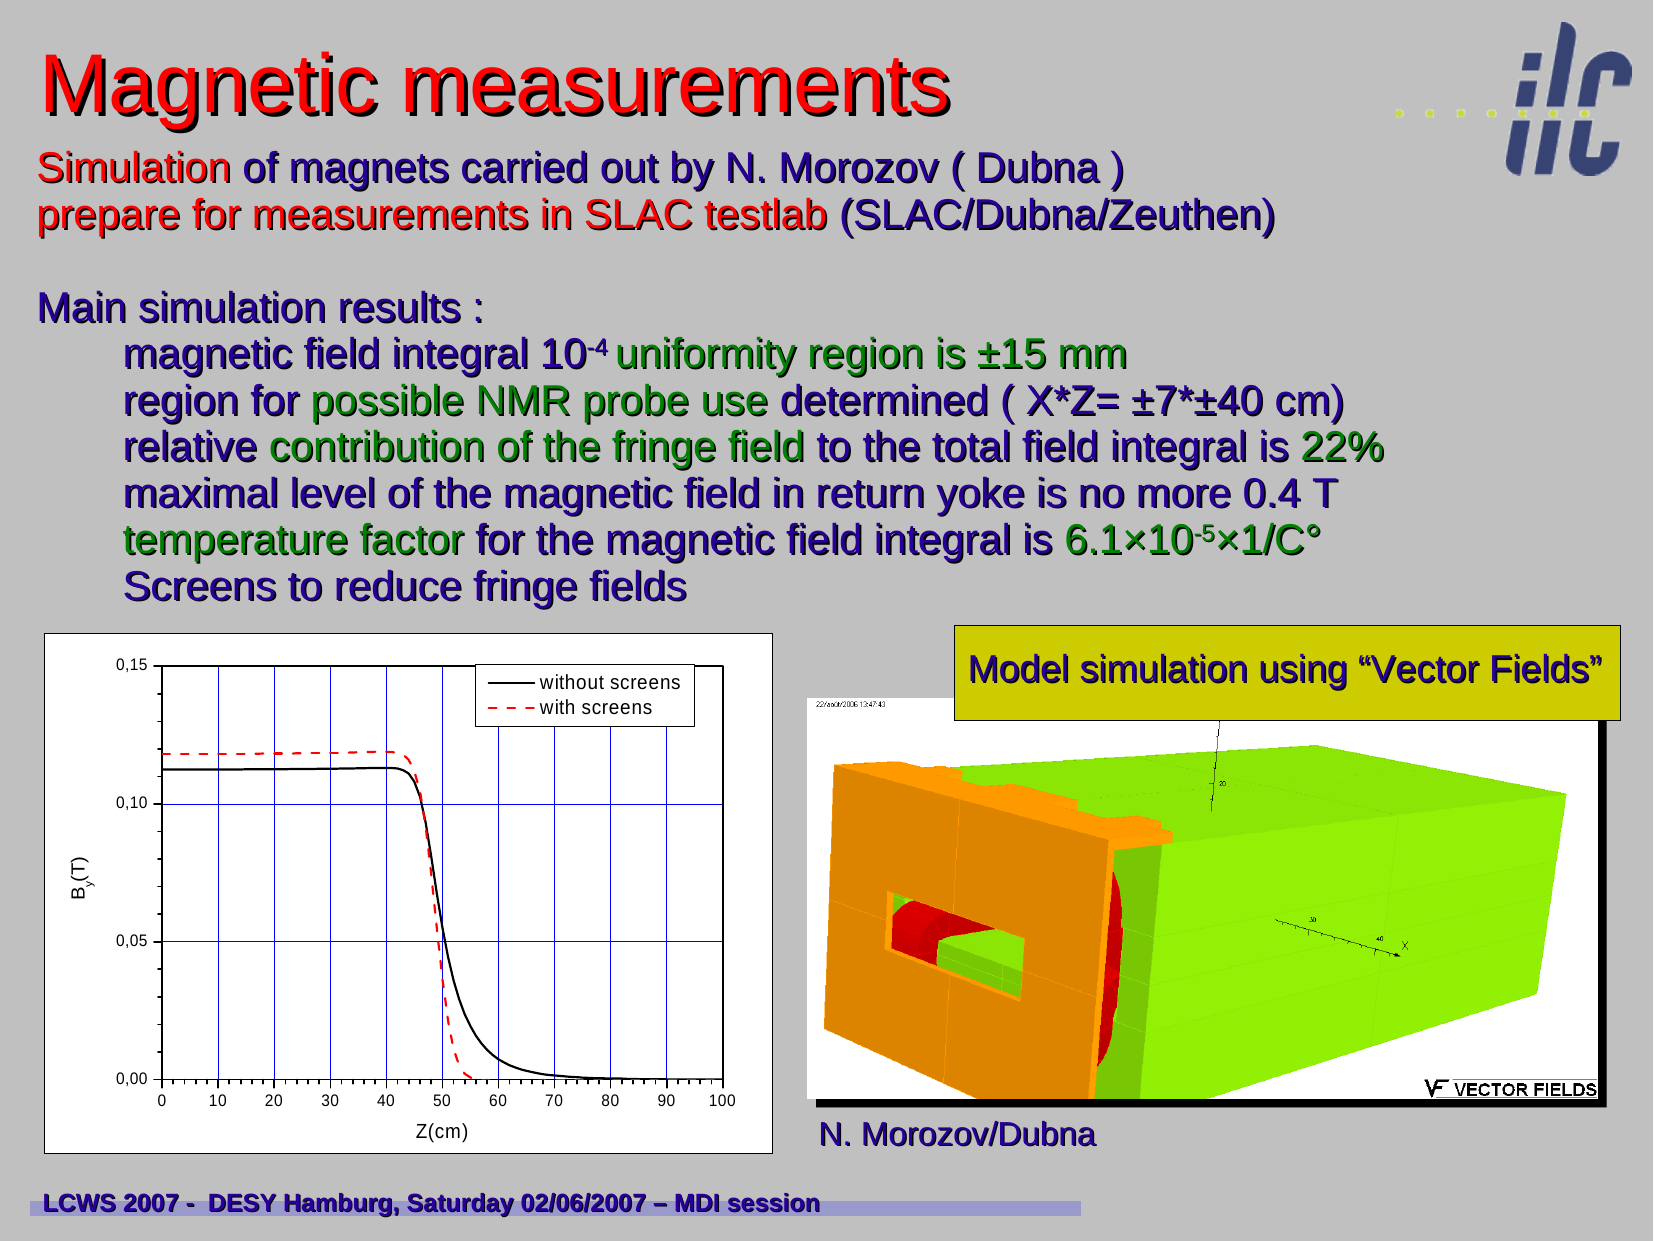

Magnetic measurements
Simulation of magnets carried out by N. Morozov ( Dubna )
prepare for measurements in SLAC testlab (SLAC/Dubna/Zeuthen)
Main simulation results :
 magnetic field integral 10-4 uniformity region is ±15 mm
 region for possible NMR probe use determined ( X*Z= ±7*±40 cm)
 relative contribution of the fringe field to the total field integral is 22%
 maximal level of the magnetic field in return yoke is no more 0.4 T
 temperature factor for the magnetic field integral is 6.1×10-5×1/C°
 Screens to reduce fringe fields
Model simulation using “Vector Fields”
N. Morozov/Dubna
LCWS 2007 - DESY Hamburg, Saturday 02/06/2007 – MDI session